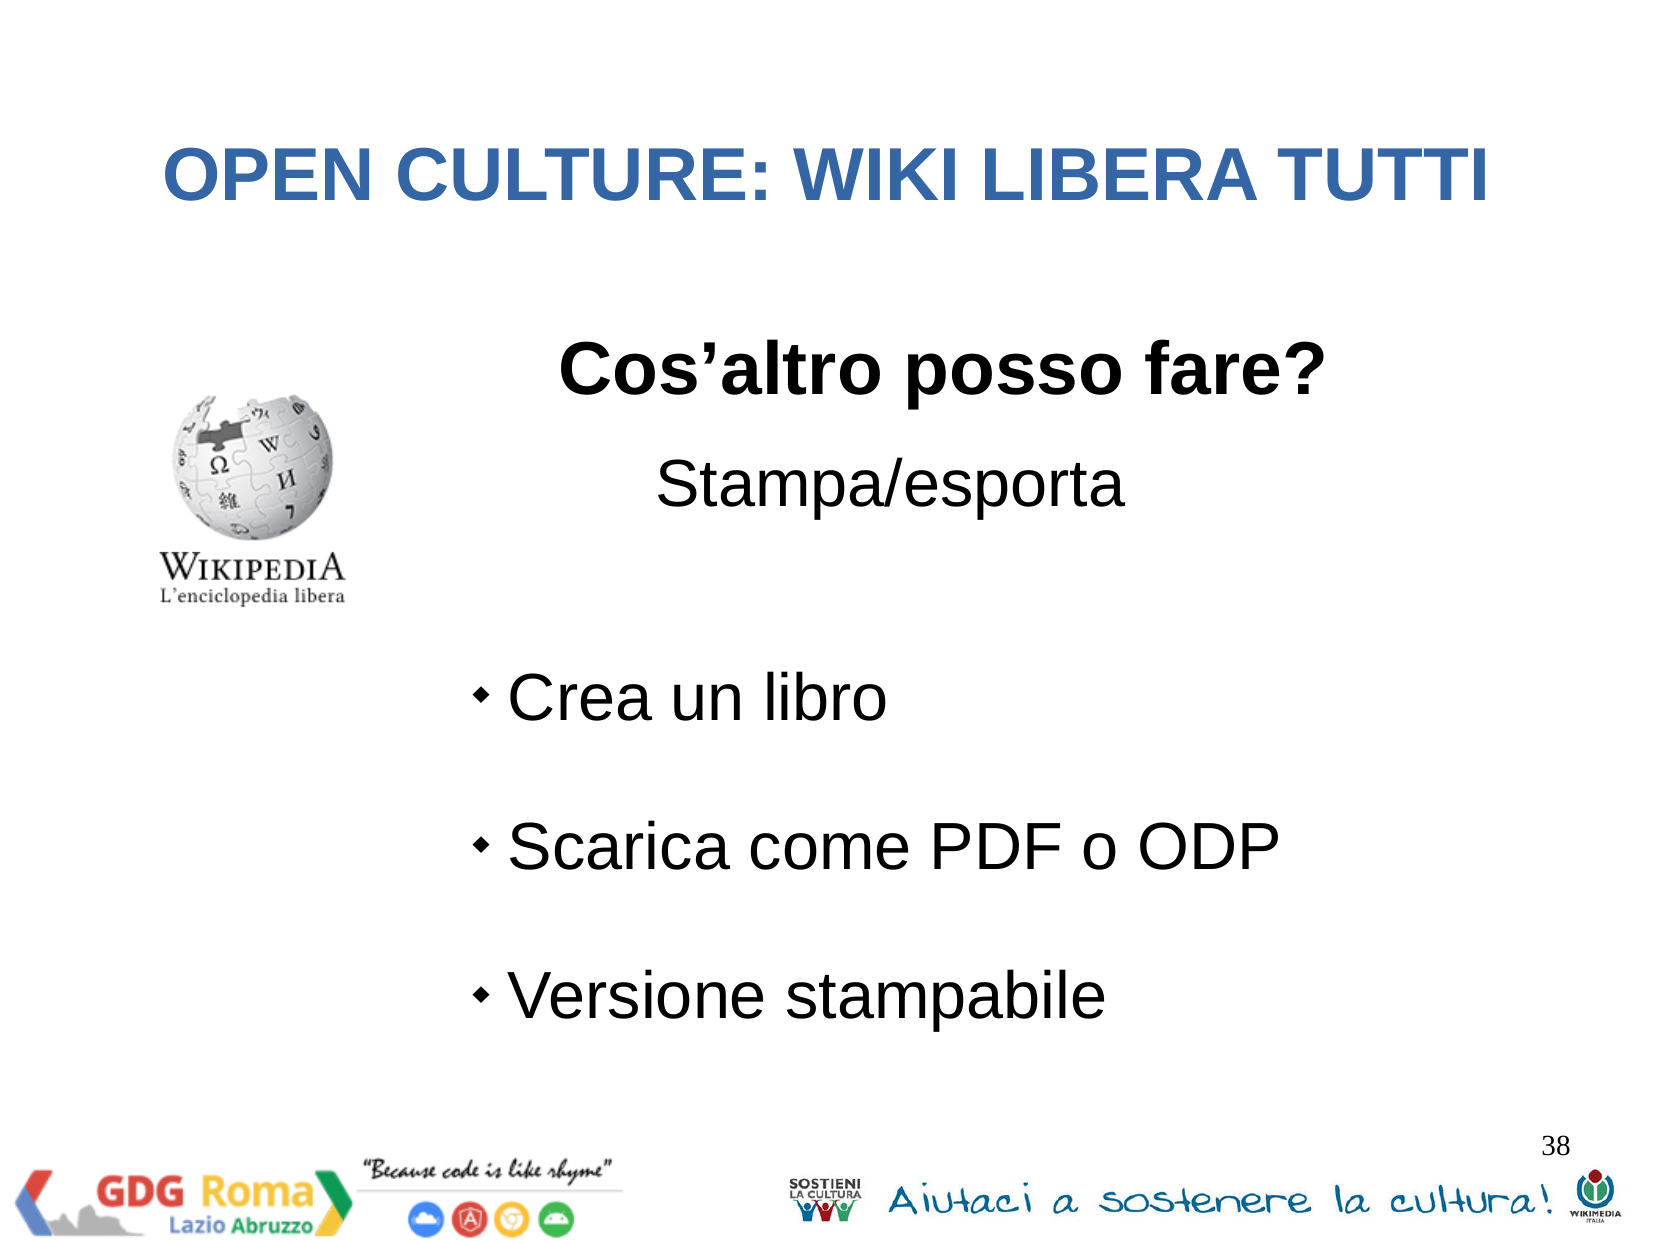

# OPEN CULTURE: WIKI LIBERA TUTTI
Cos’altro posso fare?
Stampa/esporta
Crea un libro
Scarica come PDF o ODP
Versione stampabile
38